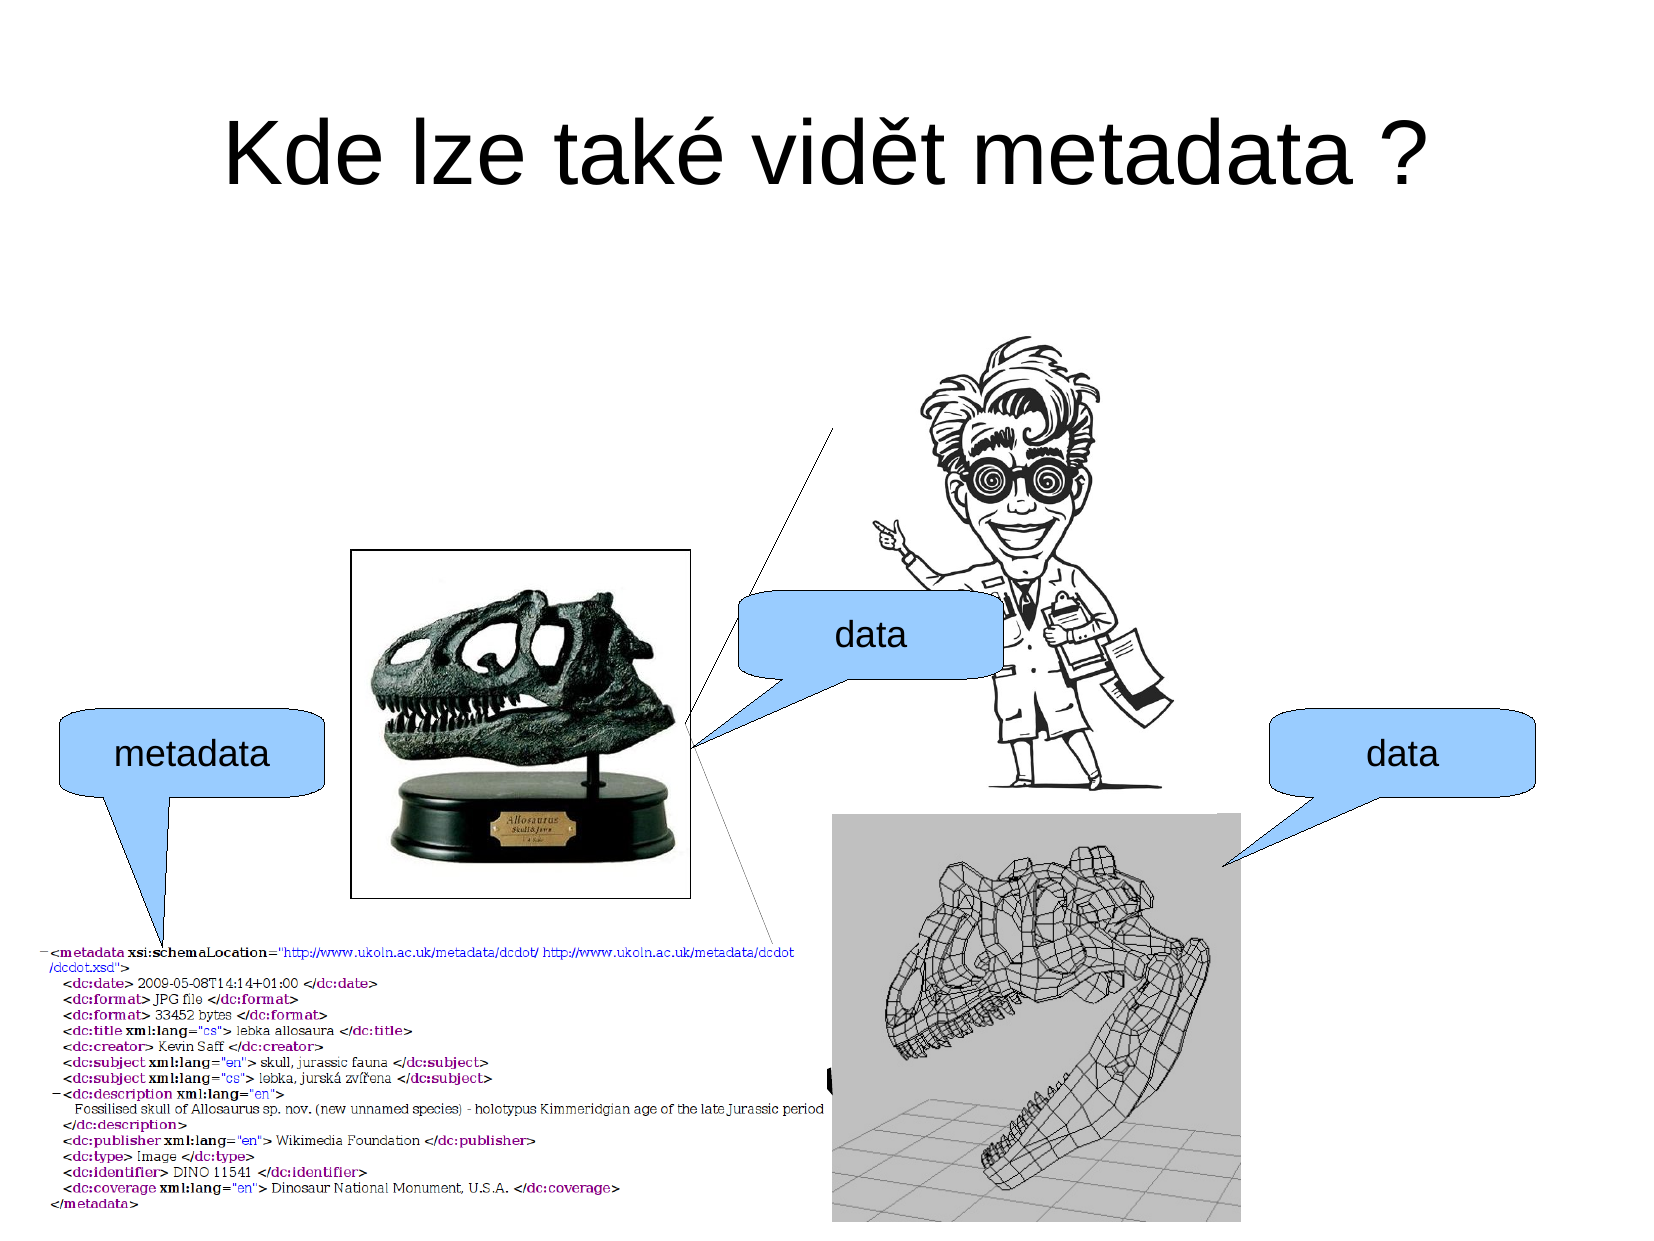

# Kde lze také vidět metadata ?
data
metadata
data